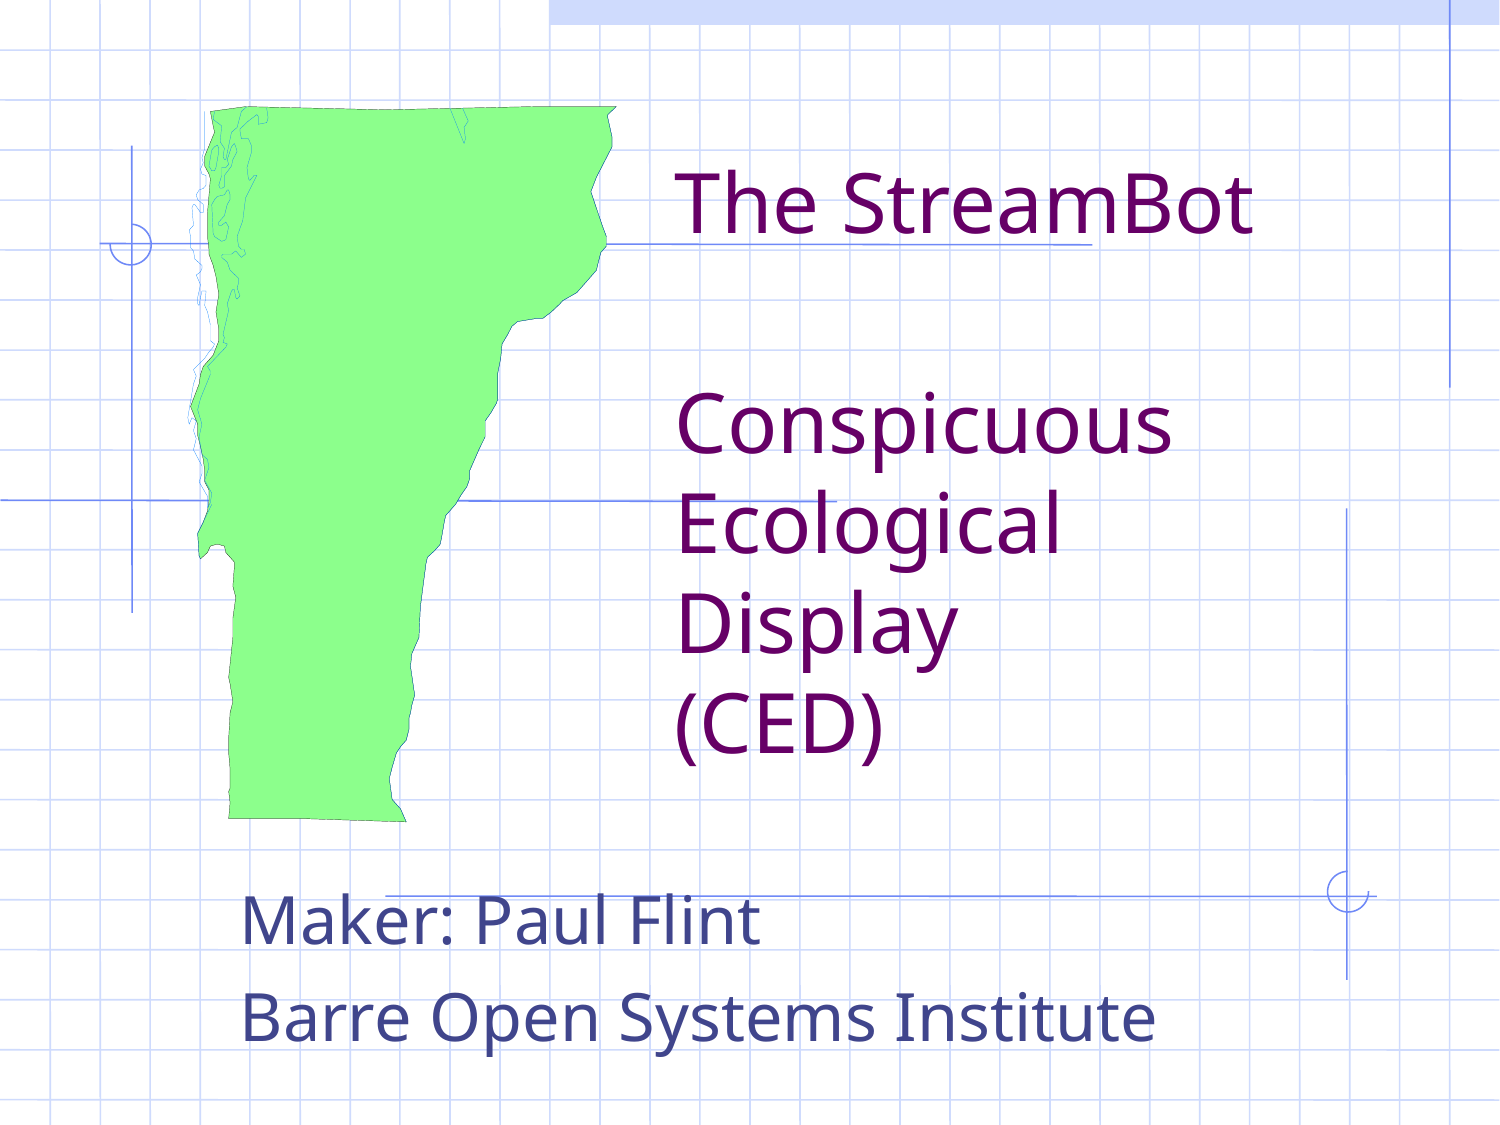

# The StreamBot Conspicuous Ecological Display (CED)
Maker: Paul Flint
Barre Open Systems Institute